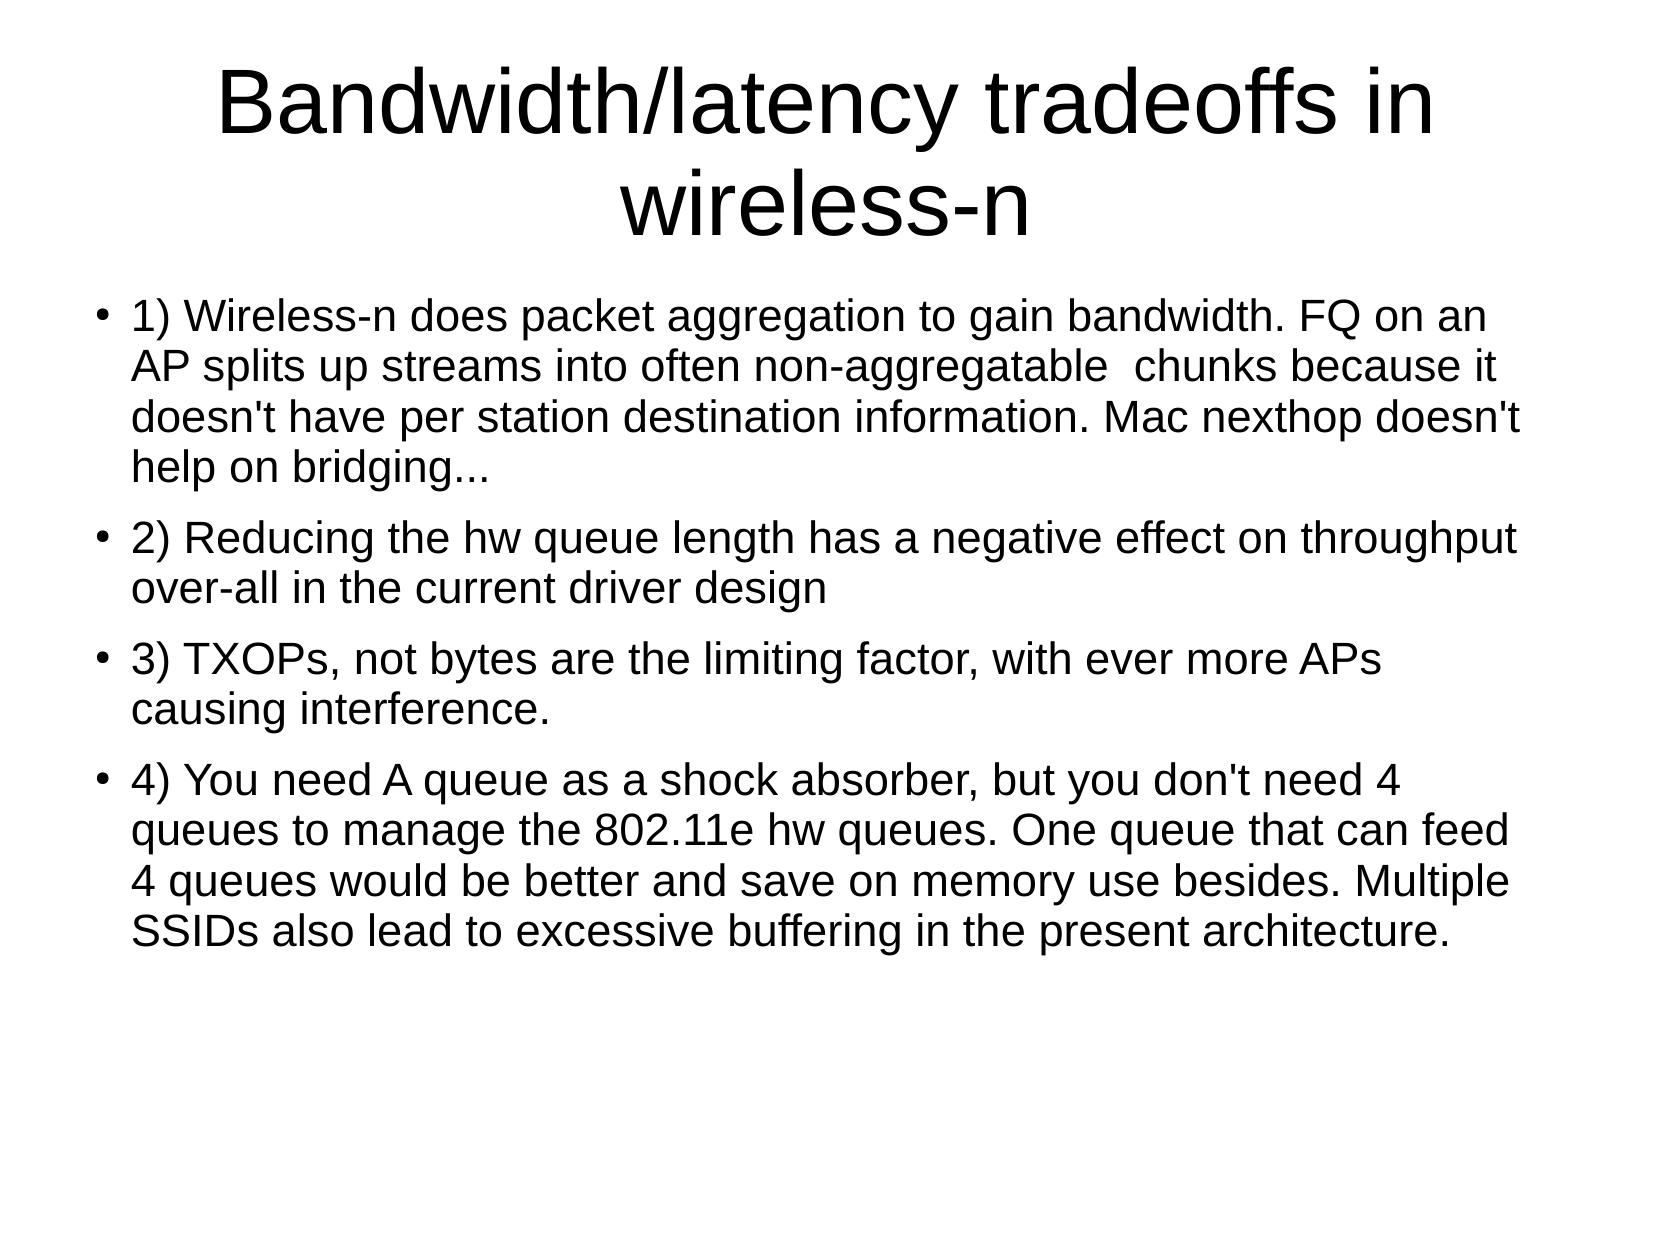

# Bandwidth/latency tradeoffs in wireless-n
1) Wireless-n does packet aggregation to gain bandwidth. FQ on an AP splits up streams into often non-aggregatable chunks because it doesn't have per station destination information. Mac nexthop doesn't help on bridging...
2) Reducing the hw queue length has a negative effect on throughput over-all in the current driver design
3) TXOPs, not bytes are the limiting factor, with ever more APs causing interference.
4) You need A queue as a shock absorber, but you don't need 4 queues to manage the 802.11e hw queues. One queue that can feed 4 queues would be better and save on memory use besides. Multiple SSIDs also lead to excessive buffering in the present architecture.